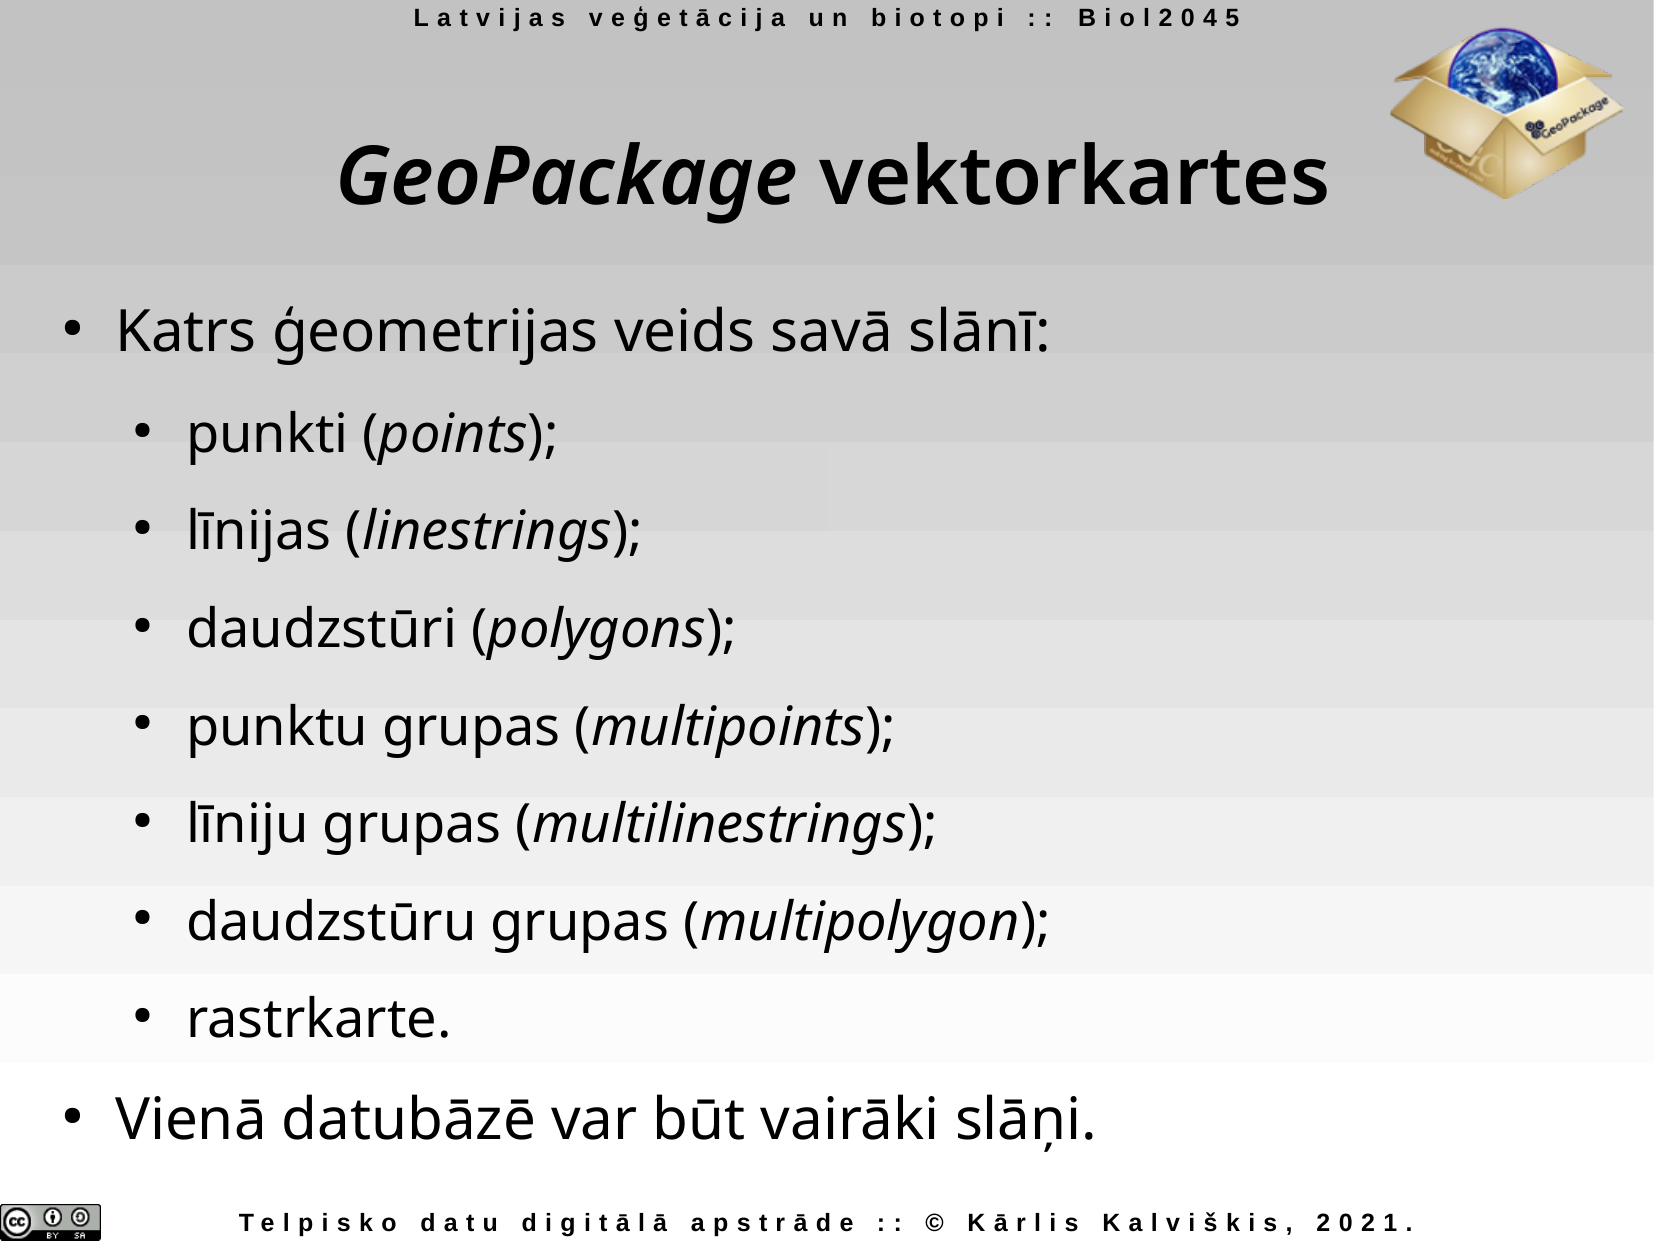

# GeoPackage vektorkartes
Katrs ģeometrijas veids savā slānī:
punkti (points);
līnijas (linestrings);
daudzstūri (polygons);
punktu grupas (multipoints);
līniju grupas (multilinestrings);
daudzstūru grupas (multipolygon);
rastrkarte.
Vienā datubāzē var būt vairāki slāņi.